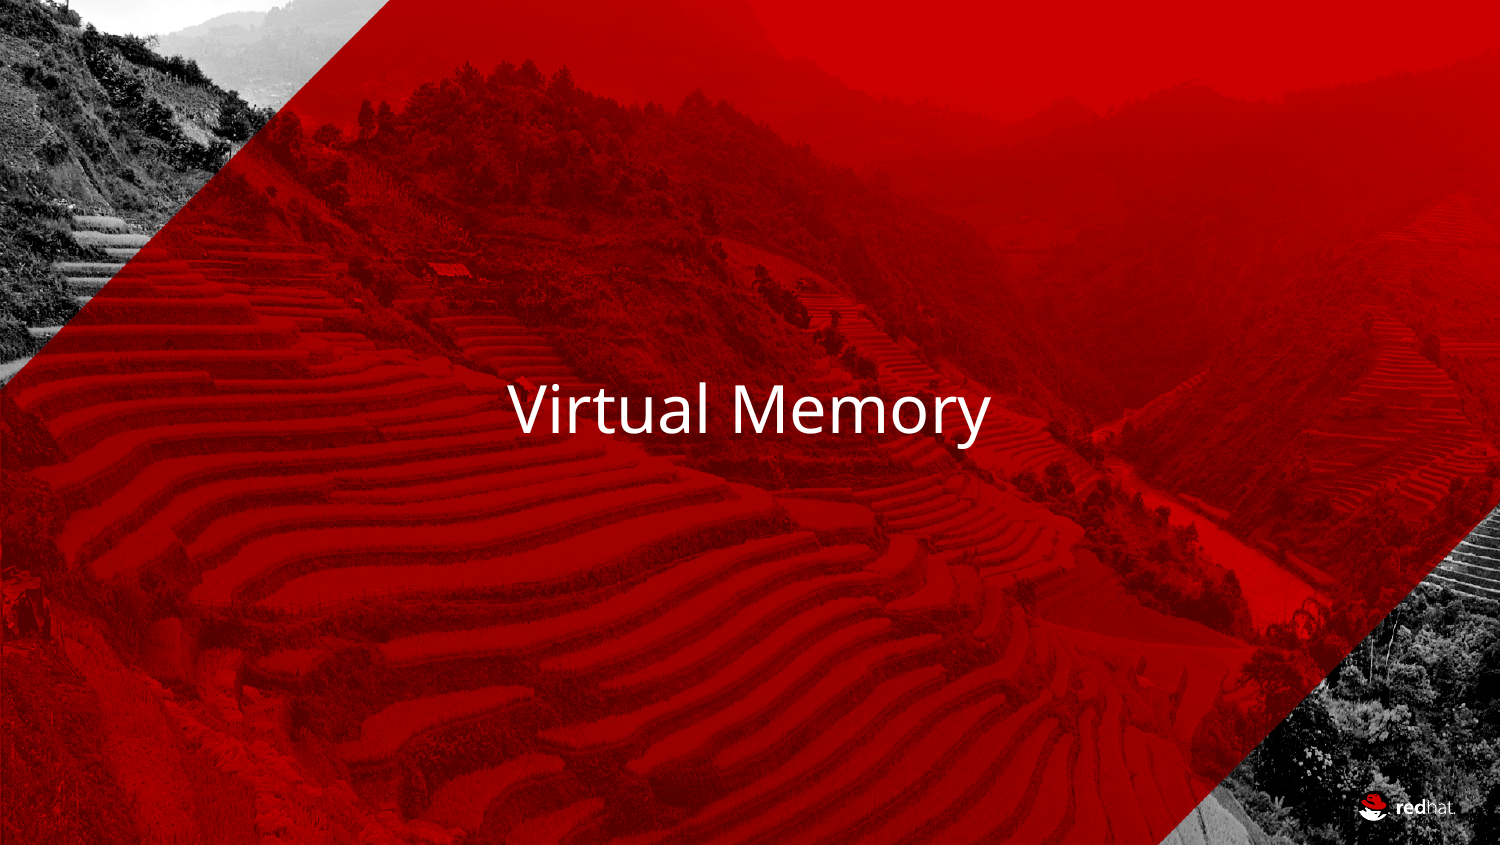

# Virtual Memory
INSERT DESIGNATOR, IF NEEDED
3